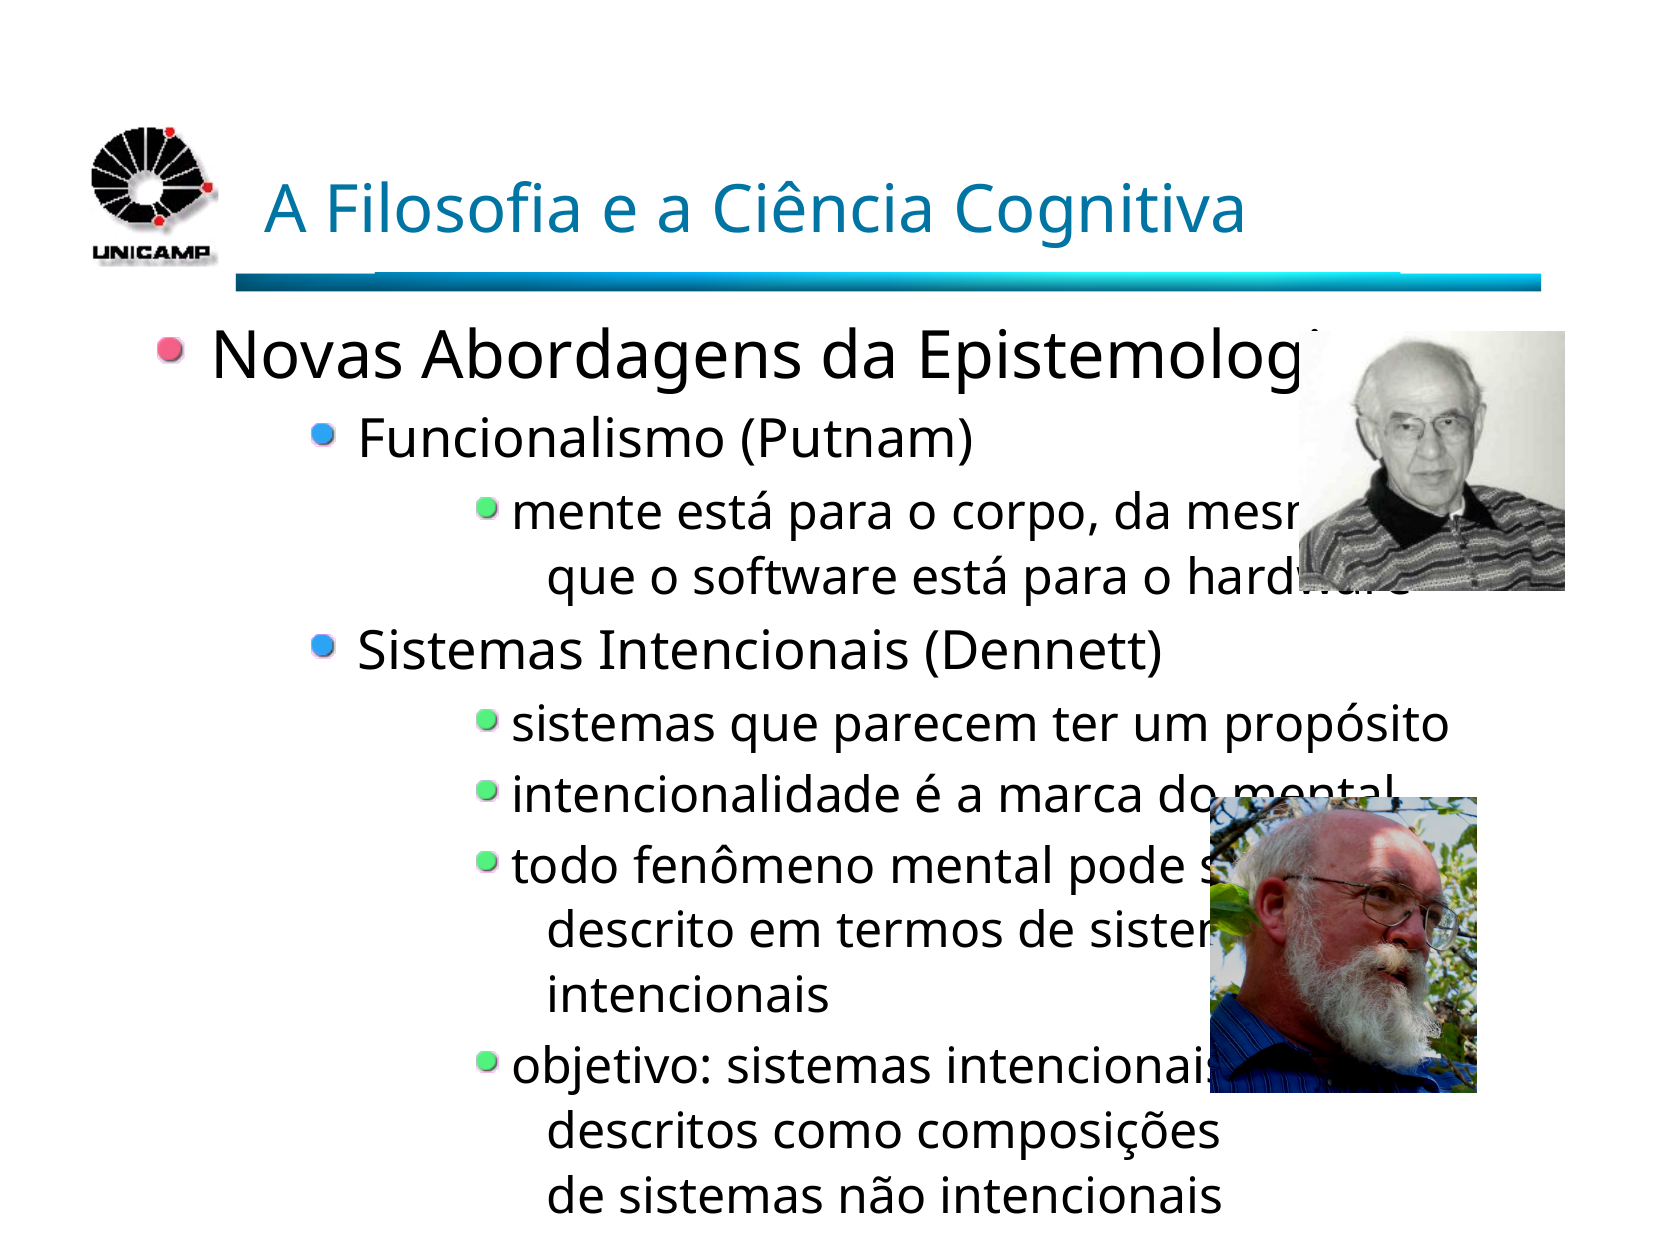

# A Filosofia e a Ciência Cognitiva
Novas Abordagens da Epistemologia
Funcionalismo (Putnam)
mente está para o corpo, da mesma forma
que o software está para o hardware
Sistemas Intencionais (Dennett)
sistemas que parecem ter um propósito
intencionalidade é a marca do mental
todo fenômeno mental pode ser
descrito em termos de sistemas
intencionais
objetivo: sistemas intencionais
descritos como composições
de sistemas não intencionais